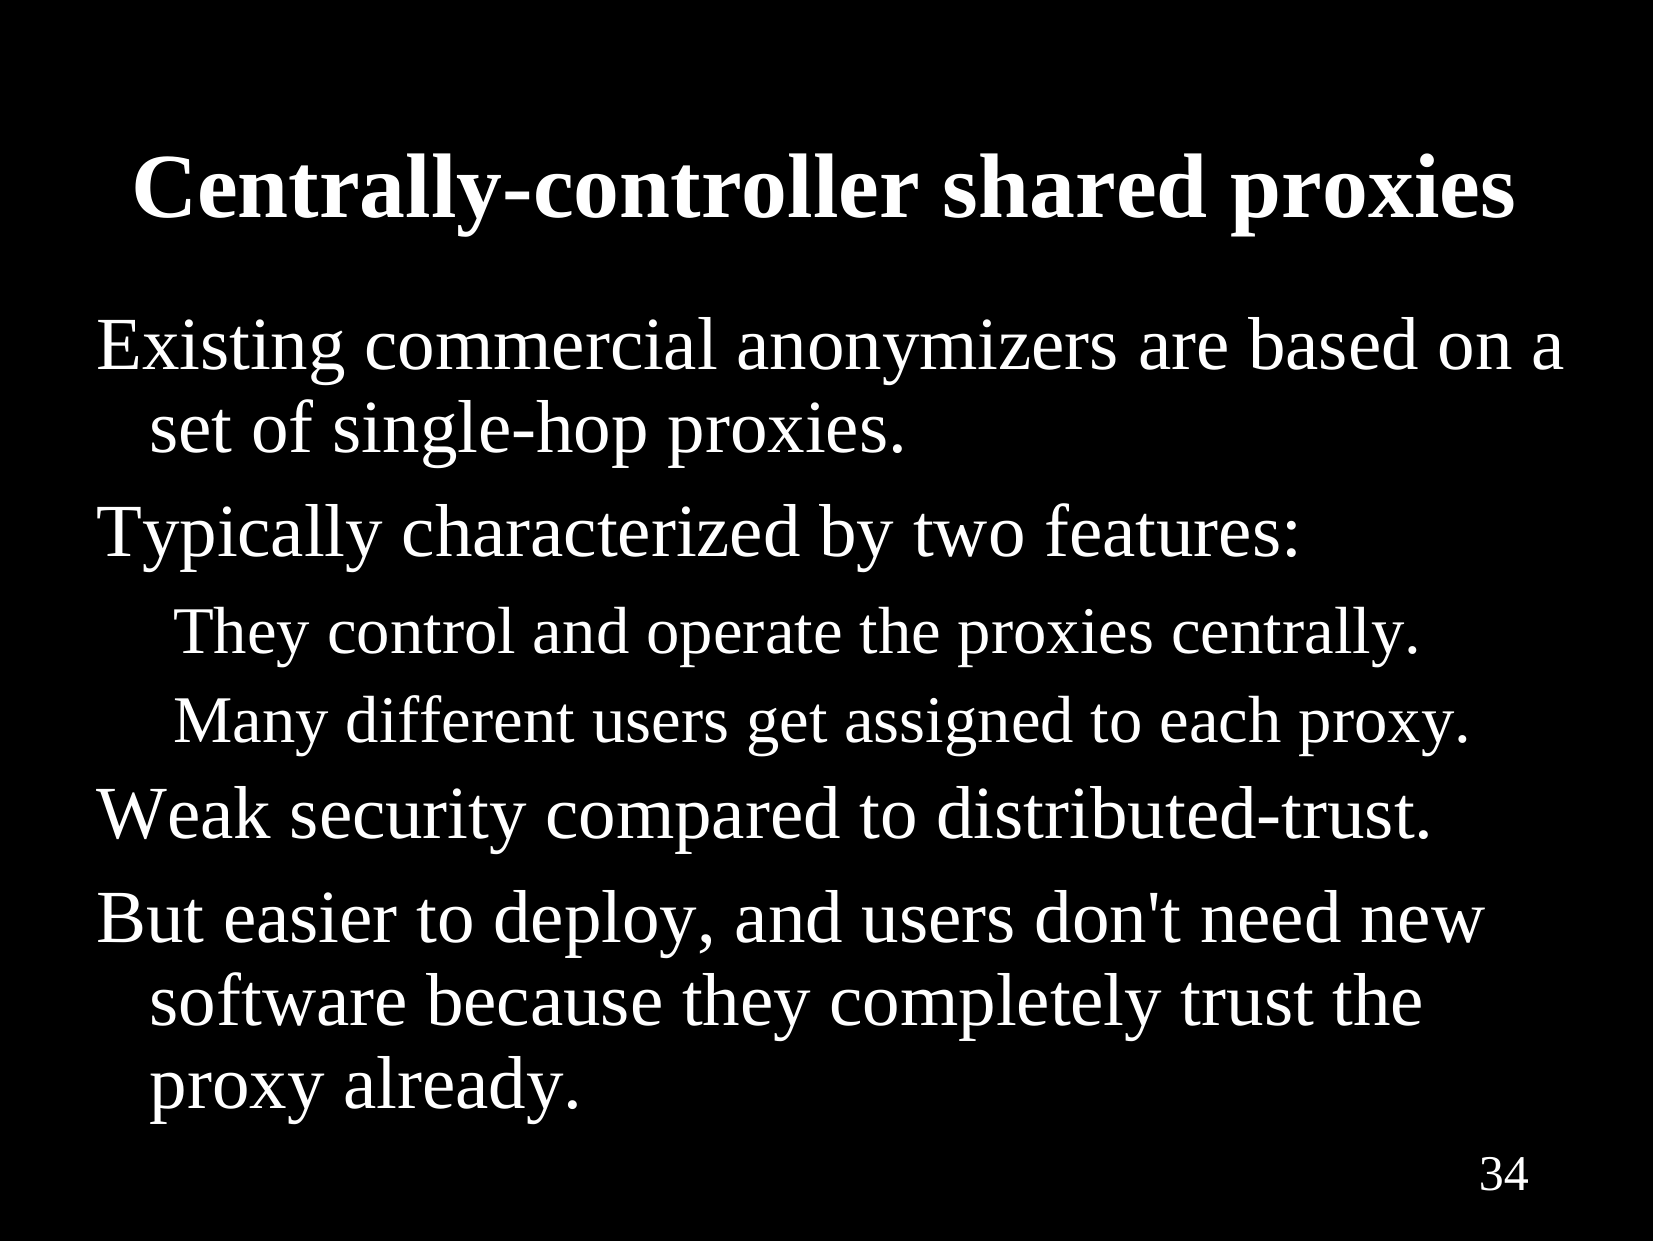

# Centrally-controller shared proxies
Existing commercial anonymizers are based on a set of single-hop proxies.
Typically characterized by two features:
They control and operate the proxies centrally.
Many different users get assigned to each proxy.
Weak security compared to distributed-trust.
But easier to deploy, and users don't need new software because they completely trust the proxy already.